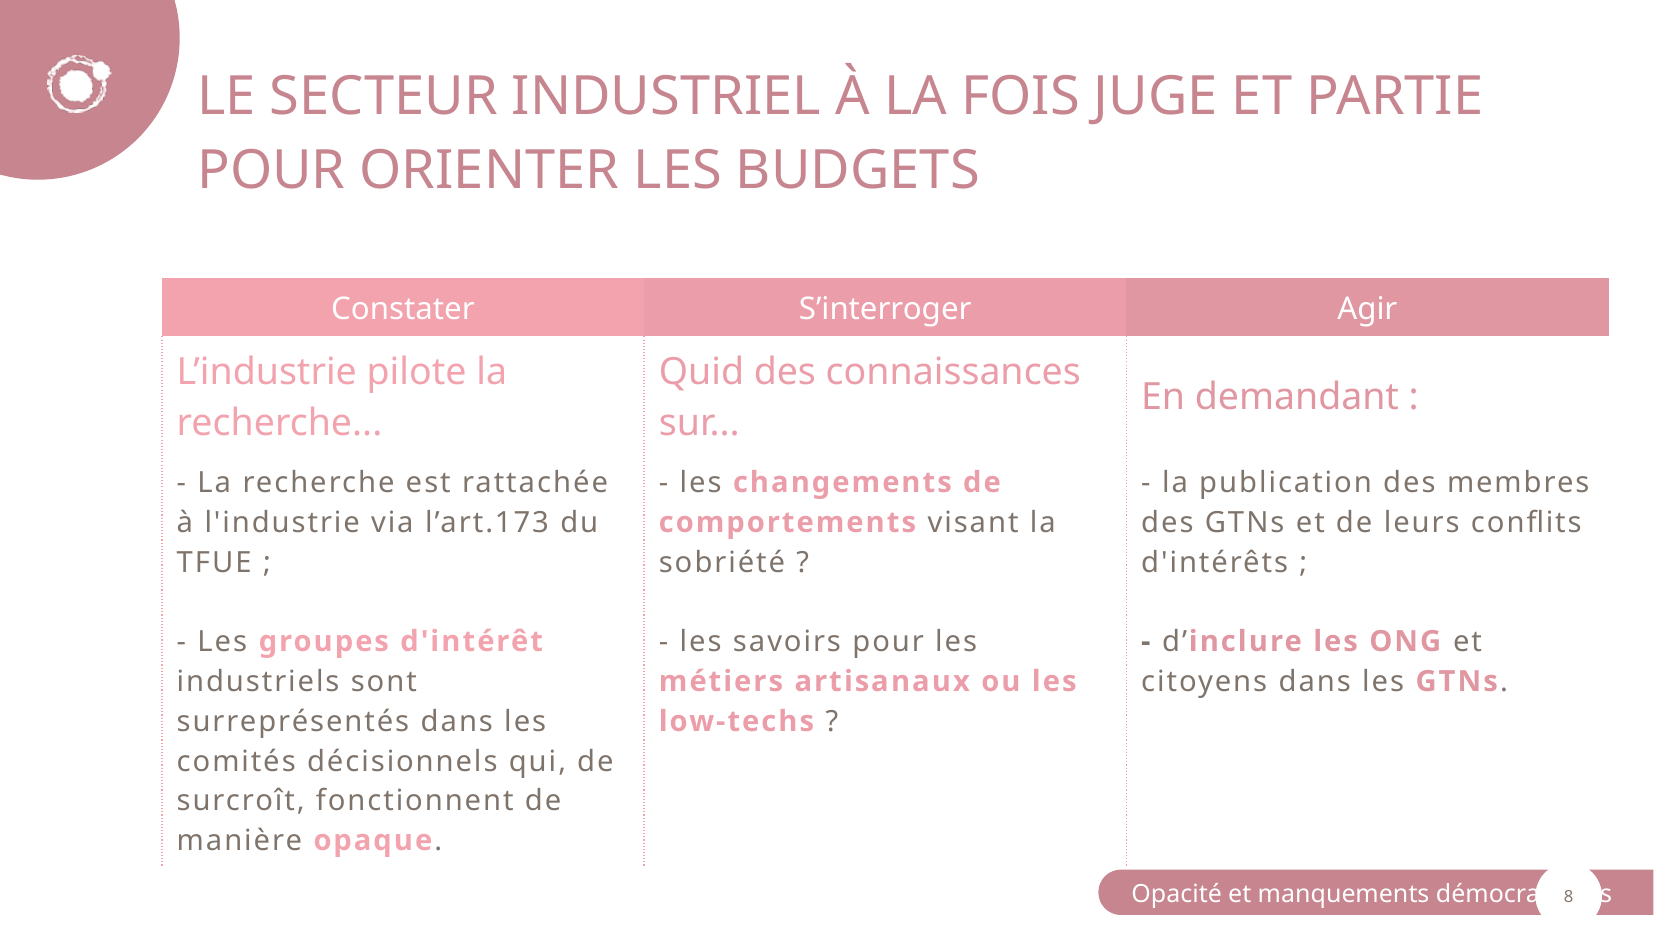

# LE SECTEUR INDUSTRIEL À LA FOIS JUGE ET PARTIE POUR ORIENTER LES BUDGETS
| Constater | S’interroger | Agir |
| --- | --- | --- |
| L’industrie pilote la recherche... | Quid des connaissances sur... | En demandant : |
| - La recherche est rattachée à l'industrie via l’art.173 du TFUE ; - Les groupes d'intérêt industriels sont surreprésentés dans les comités décisionnels qui, de surcroît, fonctionnent de manière opaque. | - les changements de comportements visant la sobriété ? - les savoirs pour les métiers artisanaux ou les low-techs ? | - la publication des membres des GTNs et de leurs conflits d'intérêts ; - d’inclure les ONG et citoyens dans les GTNs. |
8
8
Opacité et manquements démocratiques